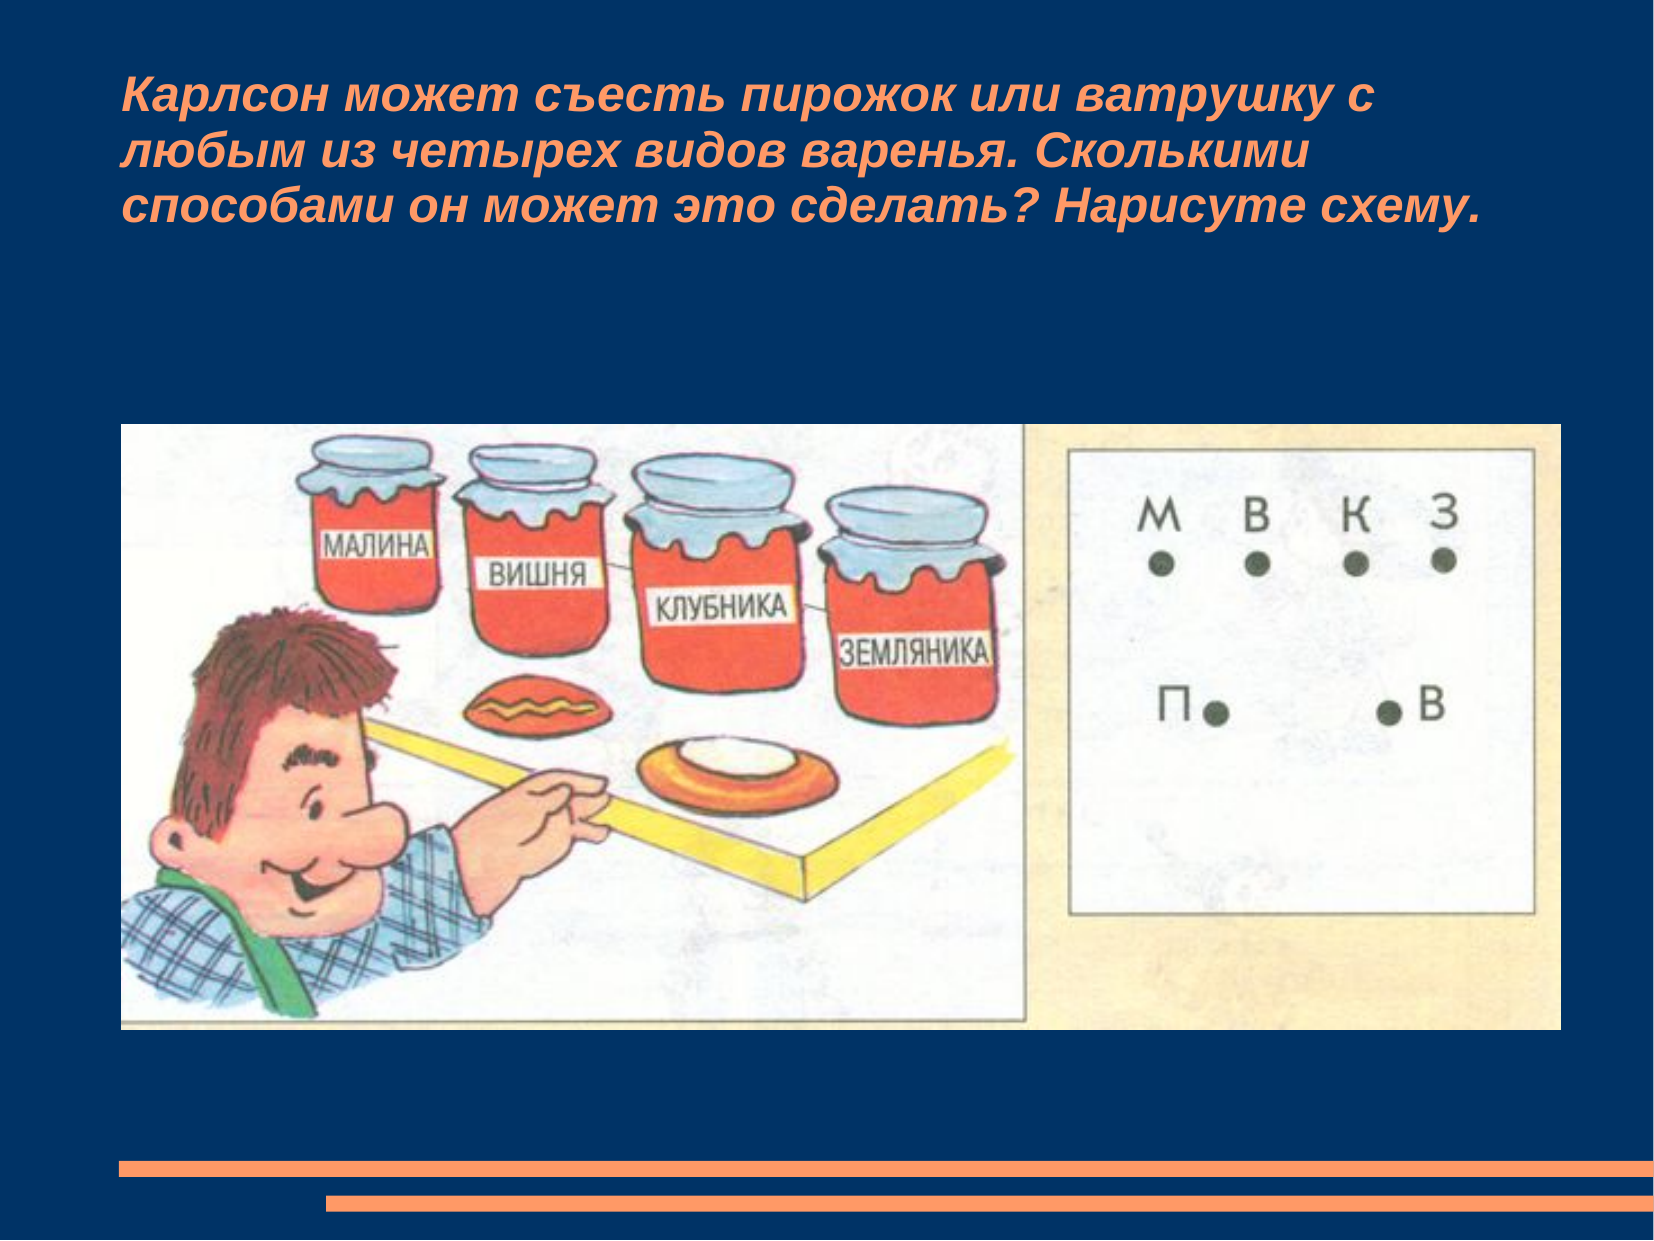

# Карлсон может съесть пирожок или ватрушку с любым из четырех видов варенья. Сколькими способами он может это сделать? Нарисуте схему.